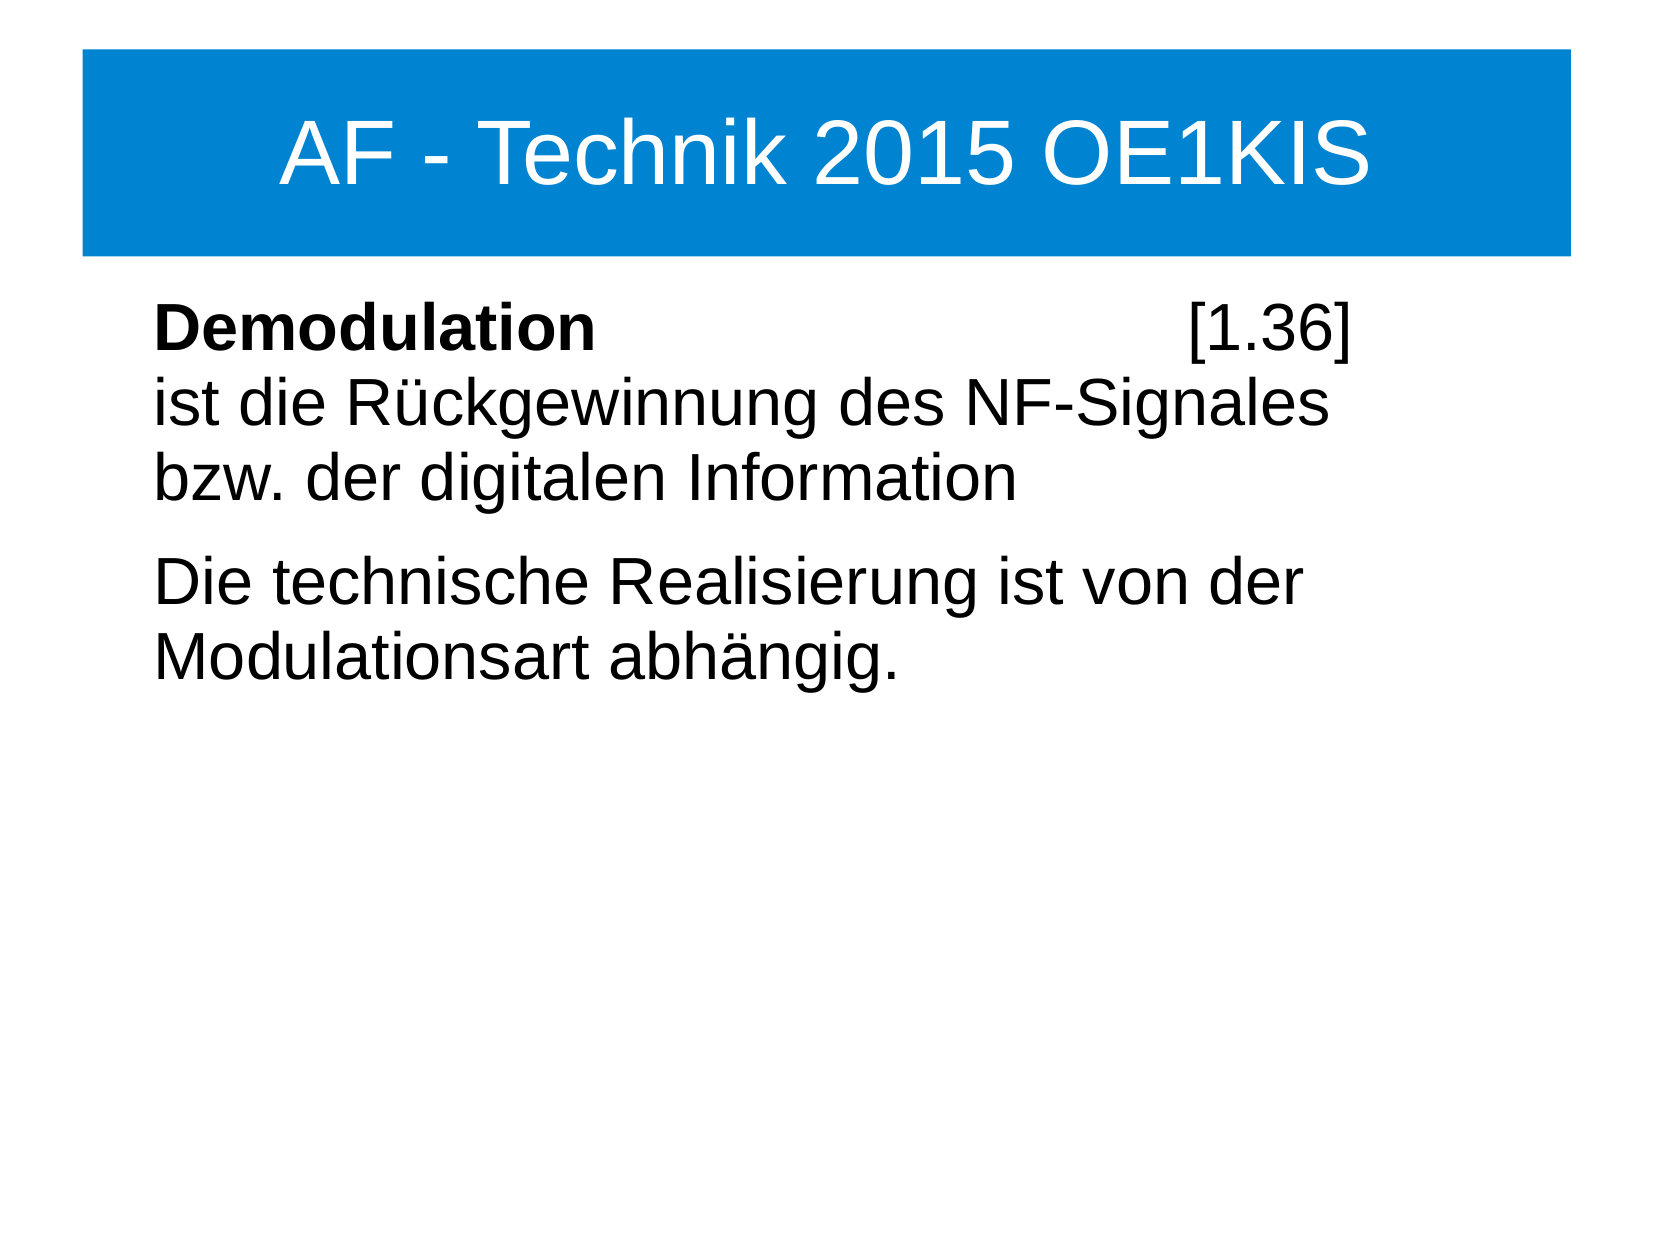

# AF - Technik 2015 OE1KIS
Demodulation								[1.36]
ist die Rückgewinnung des NF-Signales
bzw. der digitalen Information
Die technische Realisierung ist von der Modulationsart abhängig.